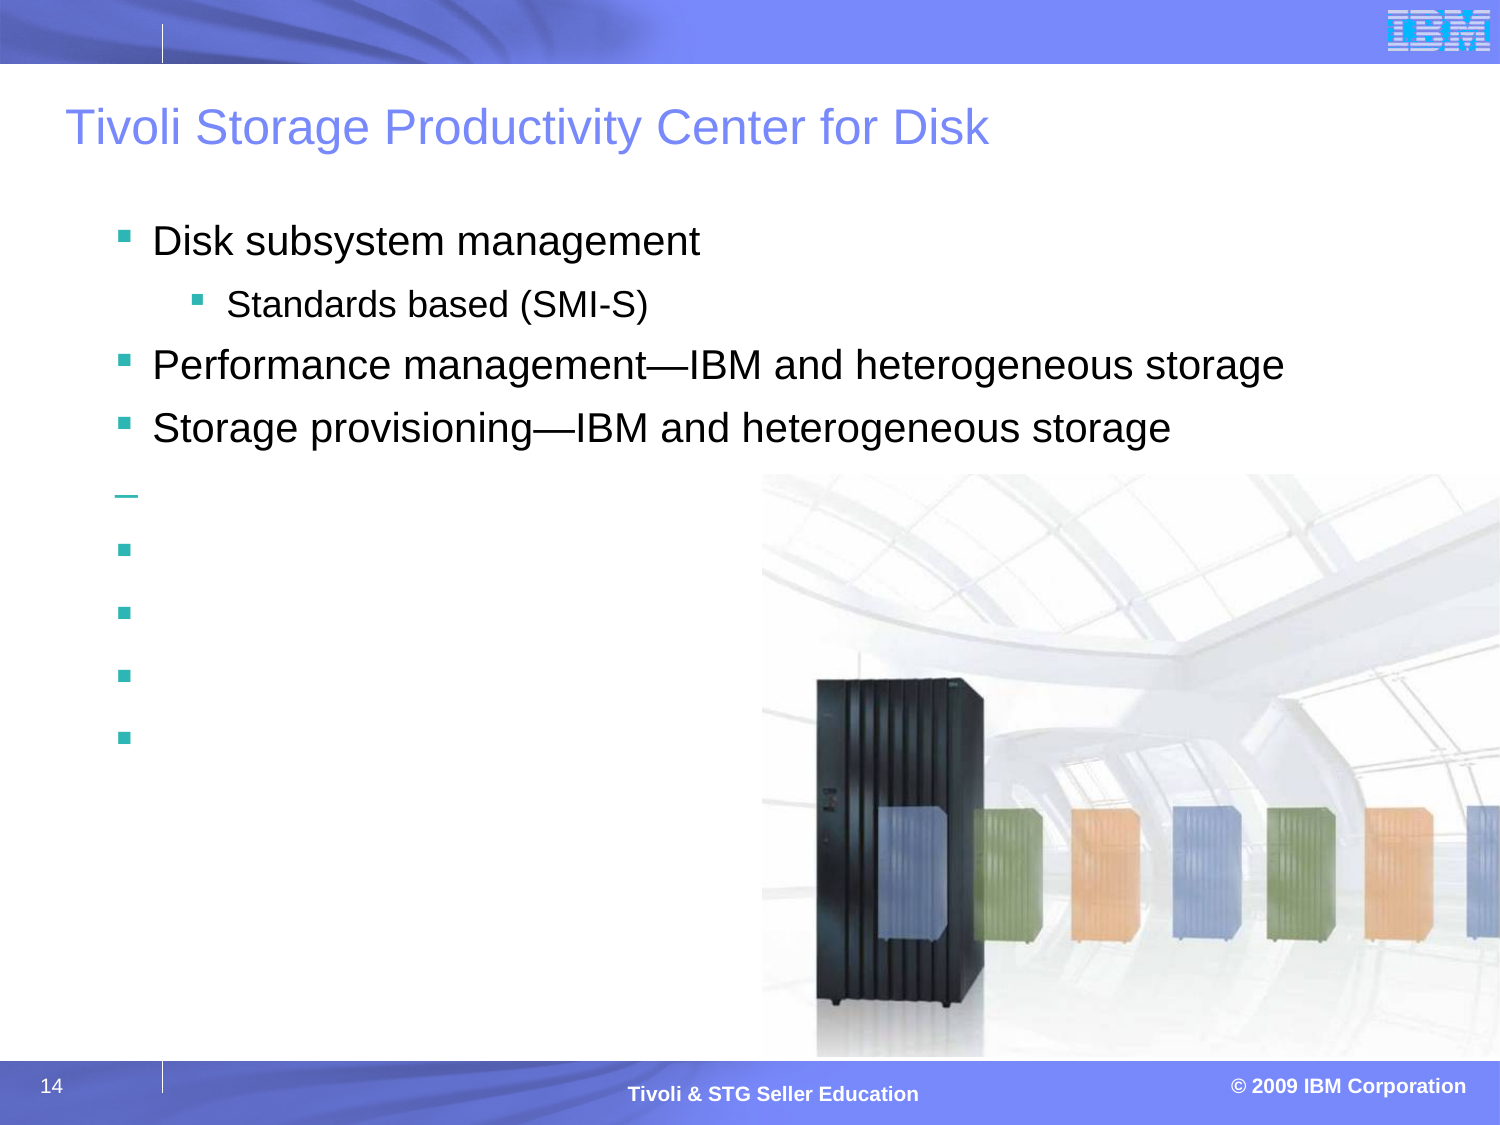

# Tivoli Storage Productivity Center for Disk
Disk subsystem management
Standards based (SMI-S)
Performance management—IBM and heterogeneous storage
Storage provisioning—IBM and heterogeneous storage